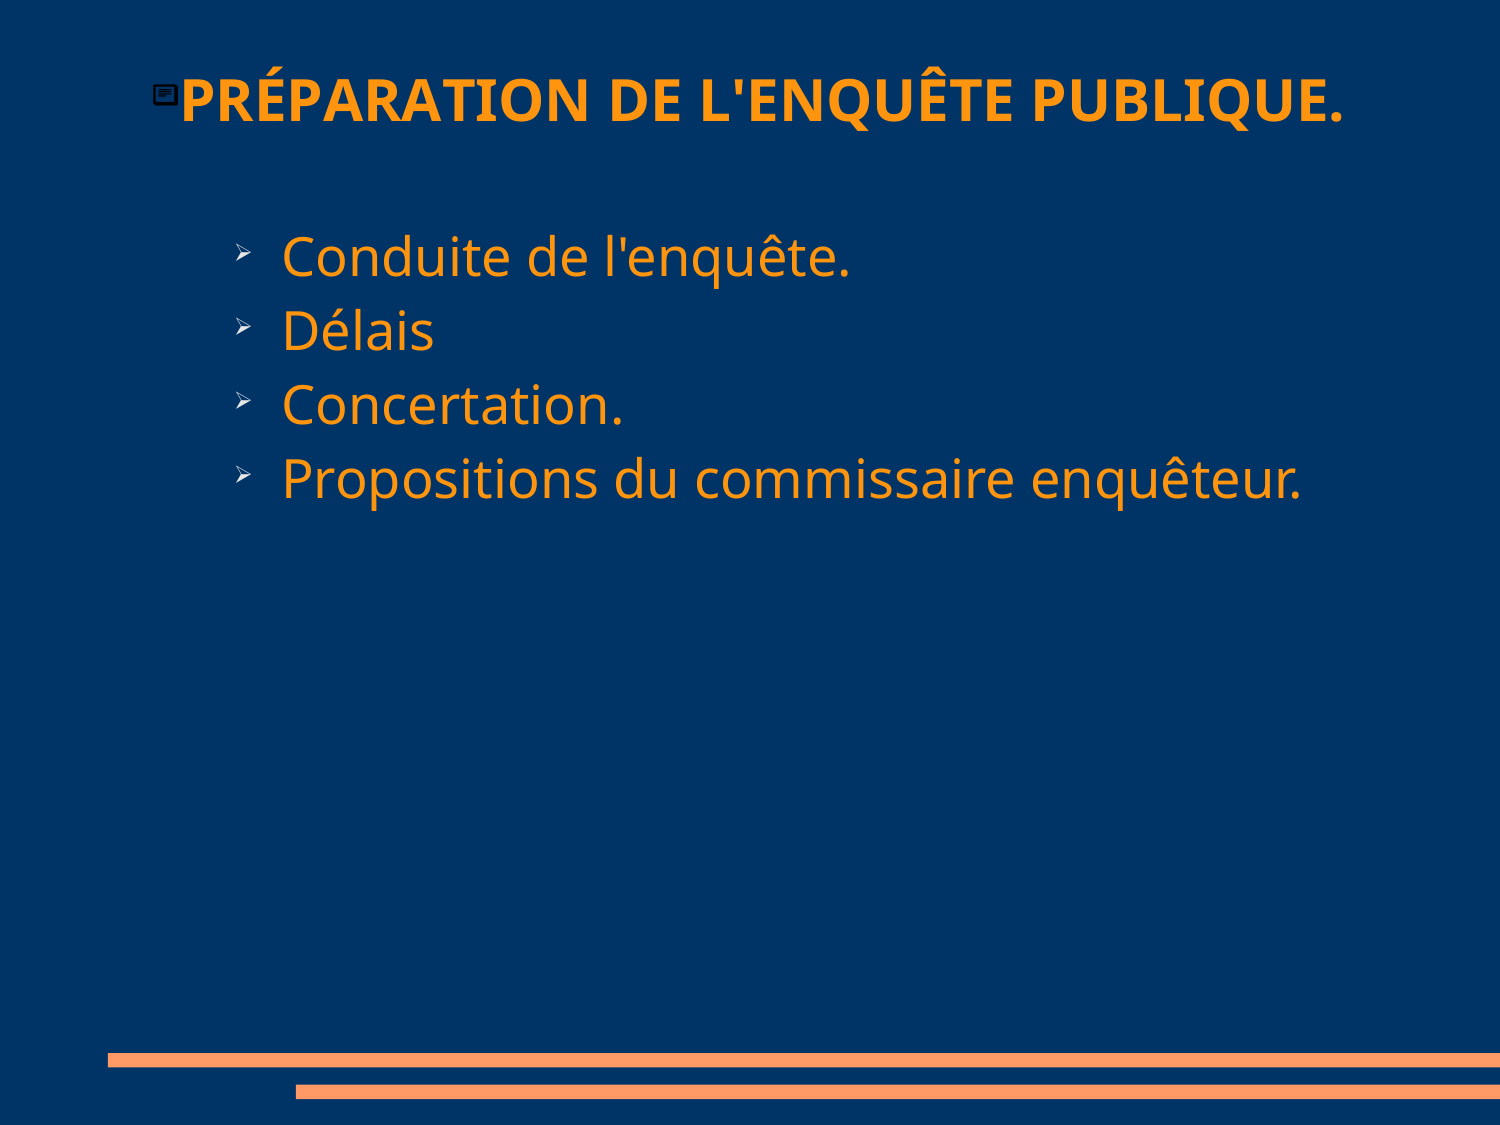

# PRÉPARATION DE L'ENQUÊTE PUBLIQUE.
Conduite de l'enquête.
Délais
Concertation.
Propositions du commissaire enquêteur.